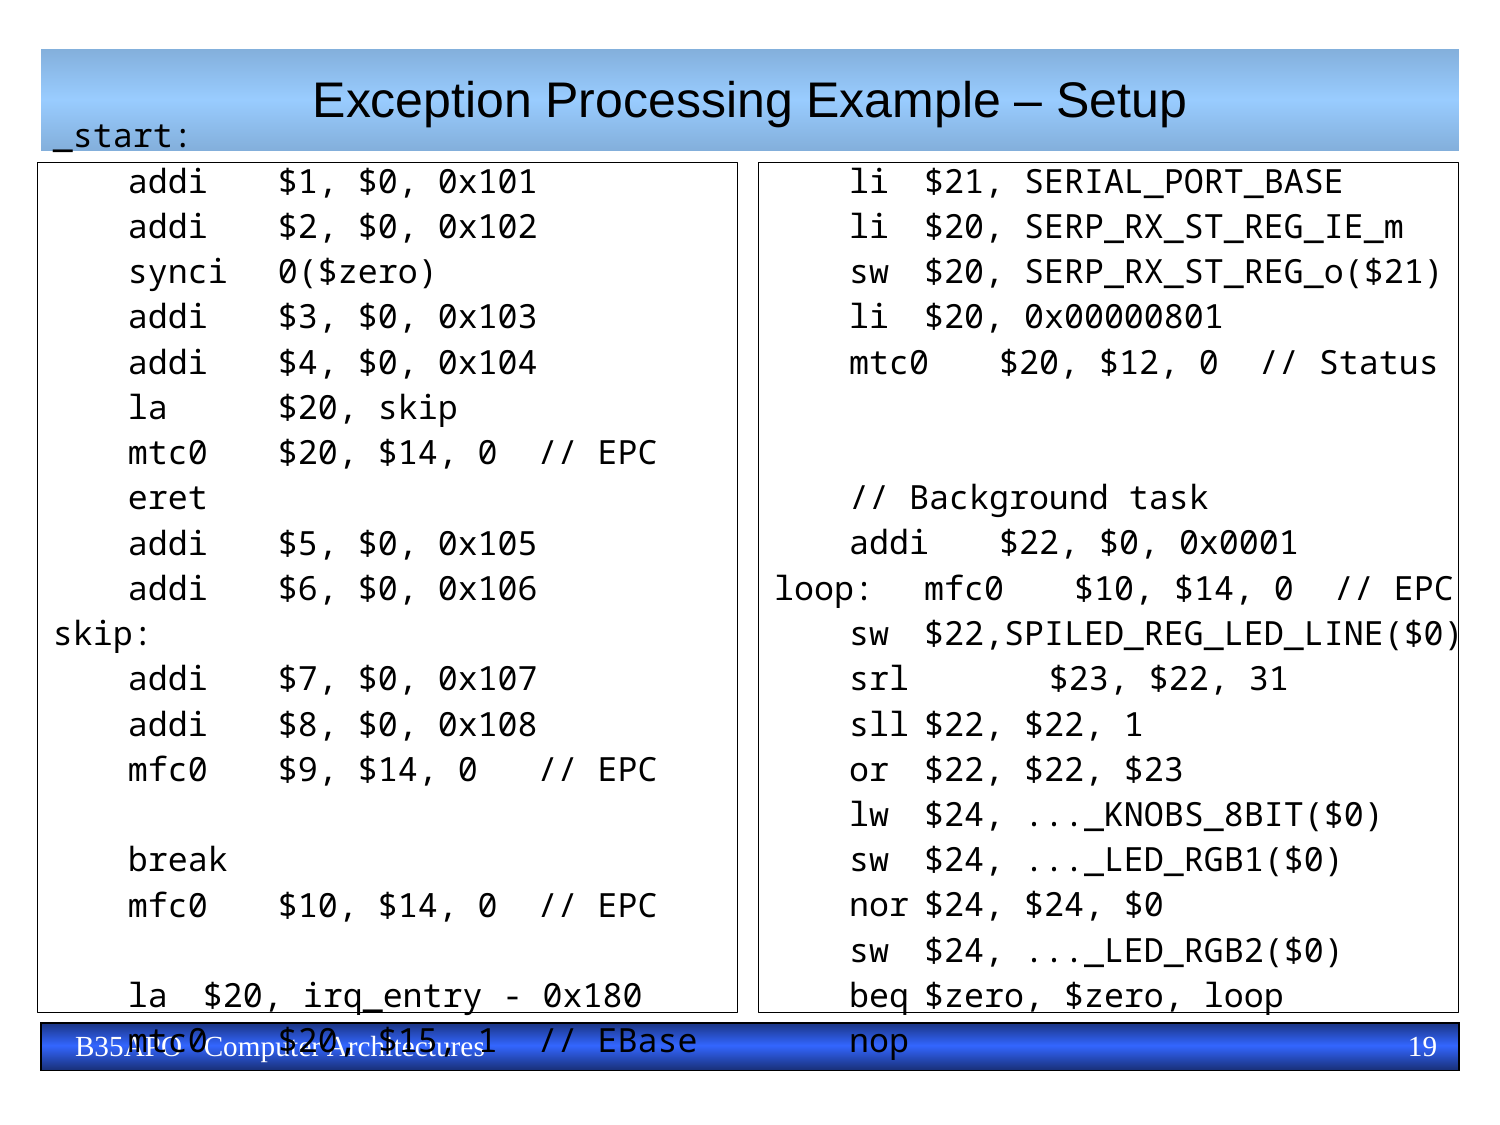

# Exception Processing Example – Setup
	li	$21, SERIAL_PORT_BASE
	li	$20, SERP_RX_ST_REG_IE_m
	sw	$20, SERP_RX_ST_REG_o($21)
	li	$20, 0x00000801
	mtc0	$20, $12, 0 // Status
	// Background task
	addi	$22, $0, 0x0001
loop:	mfc0	$10, $14, 0 // EPC
	sw	$22,SPILED_REG_LED_LINE($0)
	srl $23, $22, 31
	sll	$22, $22, 1
	or	$22, $22, $23
	lw	$24, ..._KNOBS_8BIT($0)
	sw	$24, ..._LED_RGB1($0)
	nor	$24, $24, $0
	sw	$24, ..._LED_RGB2($0)
	beq	$zero, $zero, loop
	nop
_start:
	addi	$1, $0, 0x101
	addi	$2, $0, 0x102
	synci	0($zero)
	addi	$3, $0, 0x103
	addi	$4, $0, 0x104
	la 	$20, skip
	mtc0	$20, $14, 0 // EPC
	eret
	addi	$5, $0, 0x105
	addi	$6, $0, 0x106
skip:
	addi	$7, $0, 0x107
	addi	$8, $0, 0x108
	mfc0	$9, $14, 0 // EPC
	break
	mfc0	$10, $14, 0 // EPC
	la	$20, irq_entry - 0x180
	mtc0	$20, $15, 1 // EBase
B35APO Computer Architectures
19